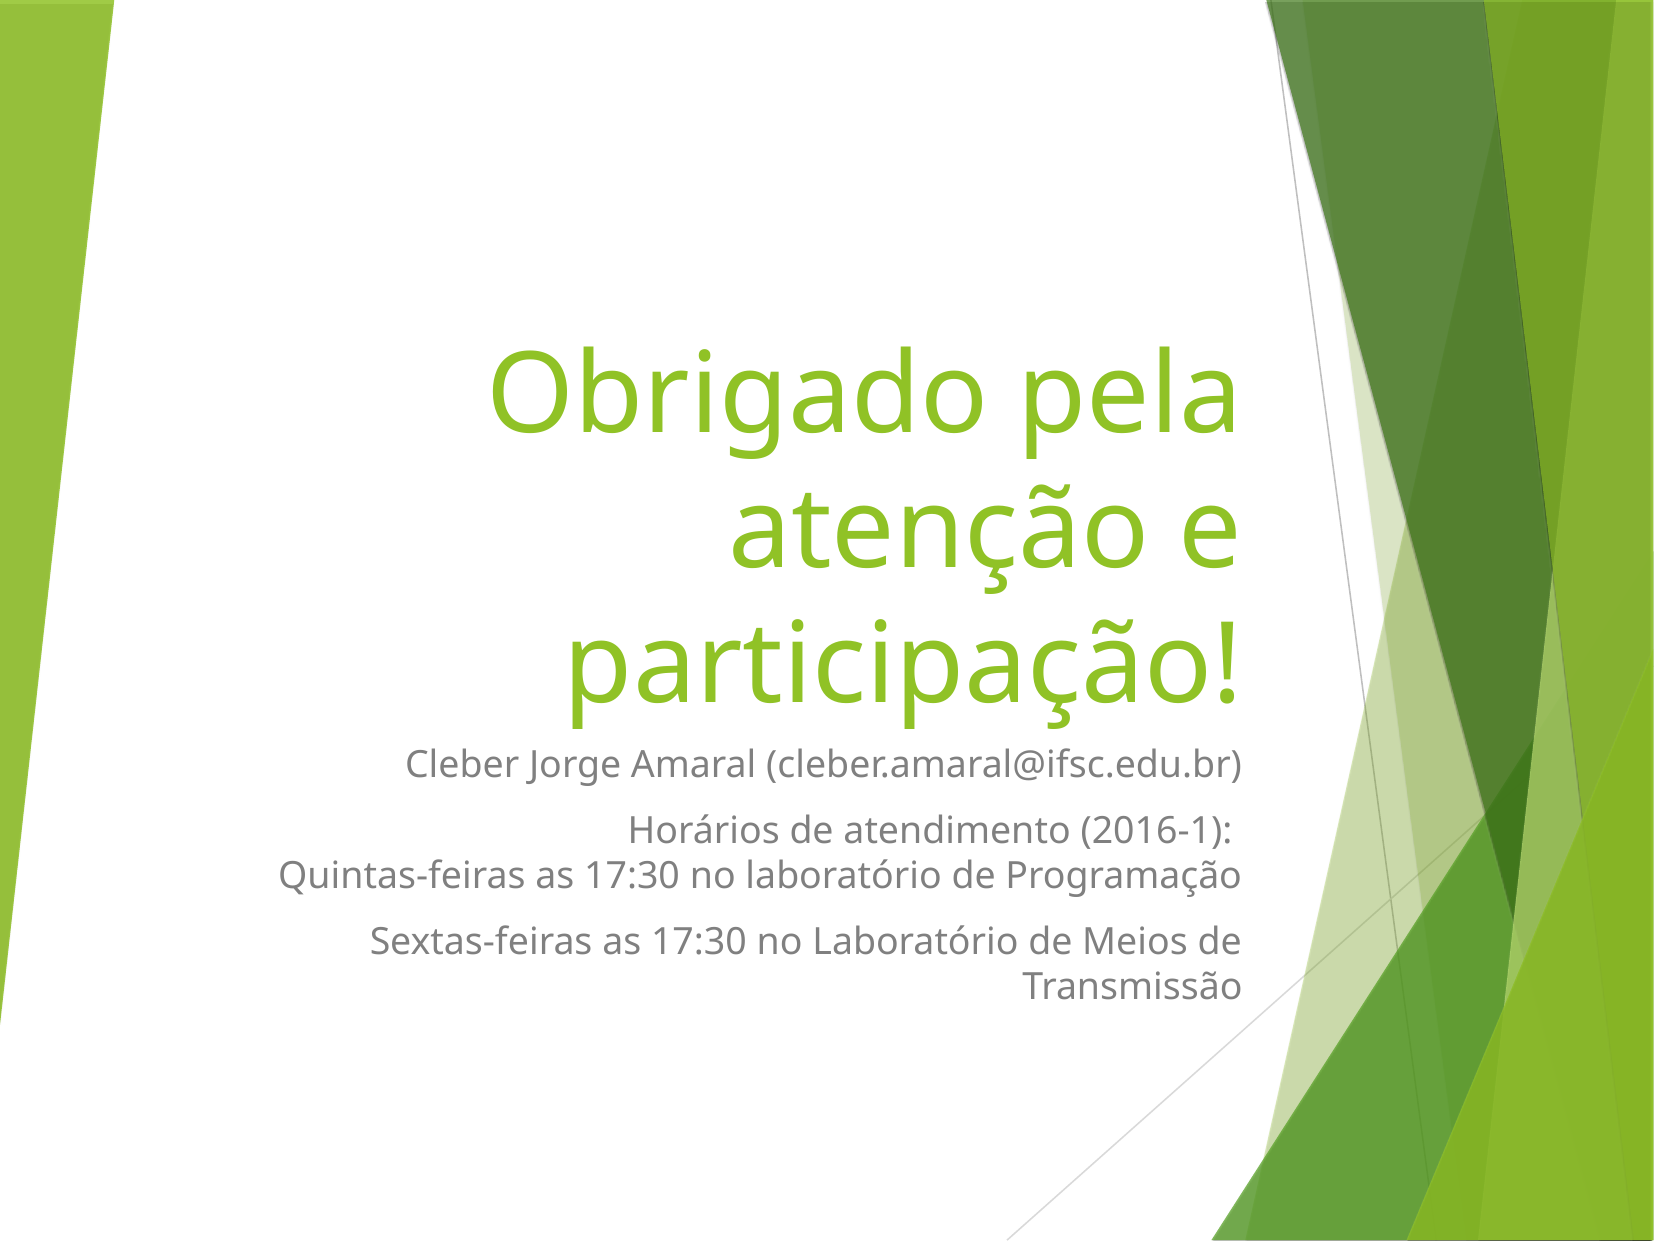

# Obrigado pela atenção e participação!
Cleber Jorge Amaral (cleber.amaral@ifsc.edu.br)
Horários de atendimento (2016-1):
Quintas-feiras as 17:30 no laboratório de Programação
Sextas-feiras as 17:30 no Laboratório de Meios de Transmissão